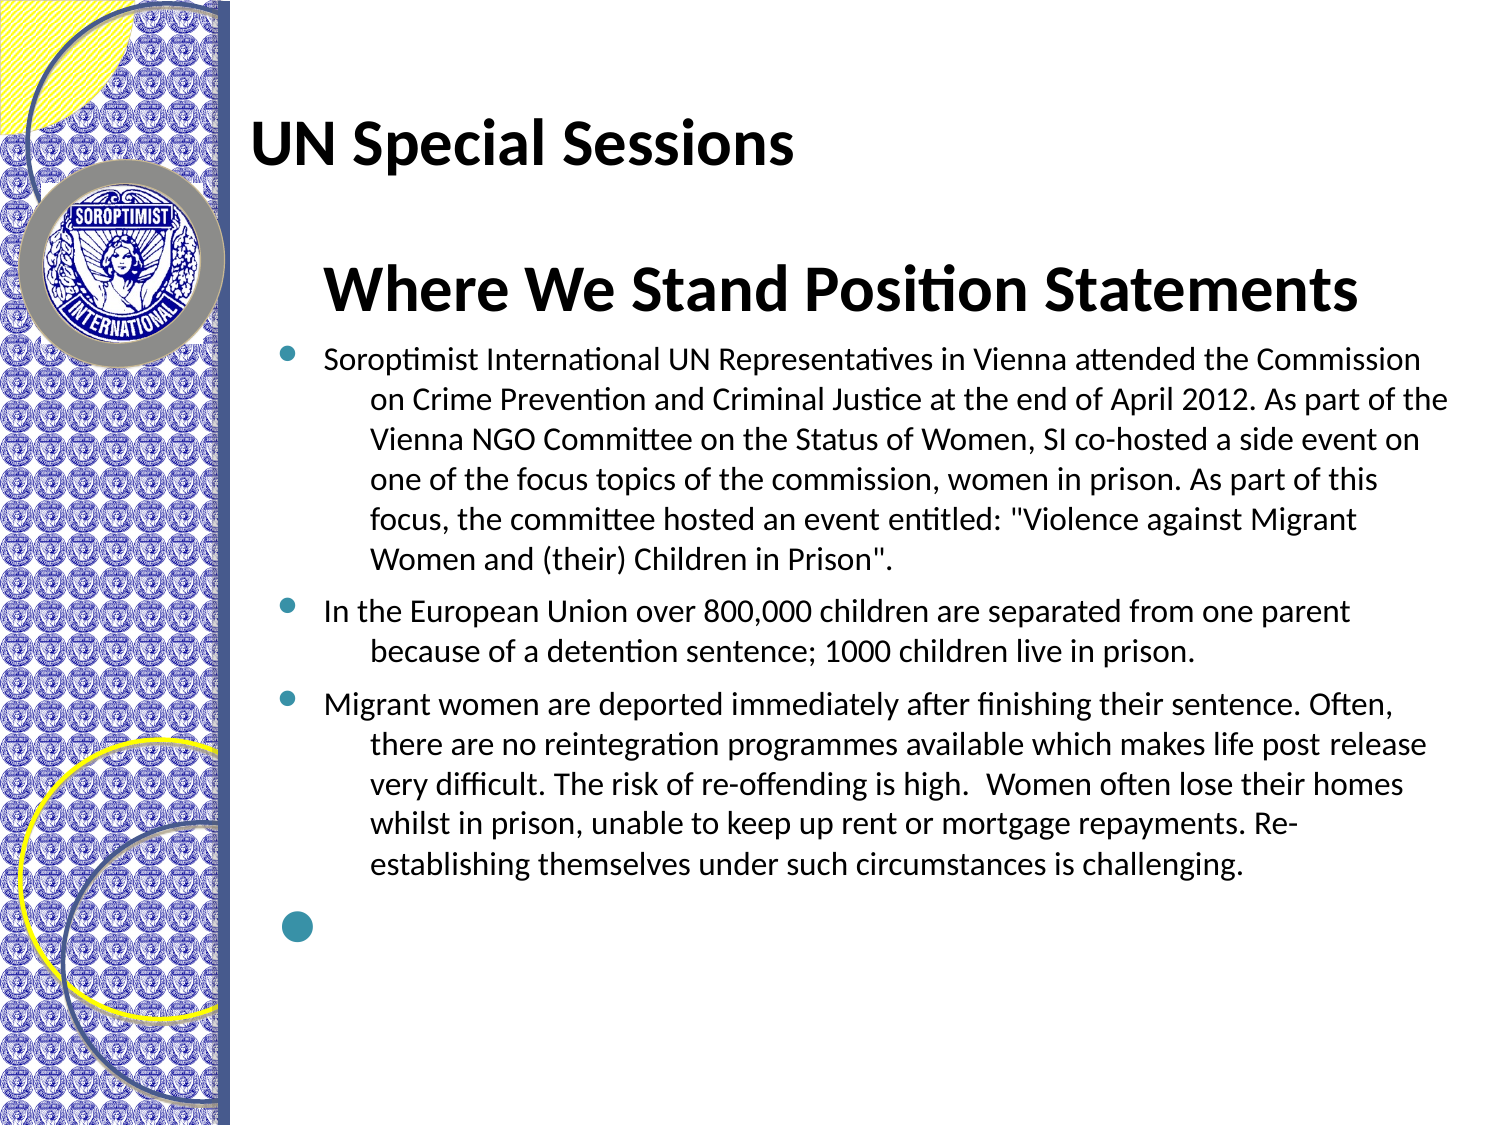

# UN Special Sessions
Where We Stand Position Statements
Soroptimist International UN Representatives in Vienna attended the Commission on Crime Prevention and Criminal Justice at the end of April 2012. As part of the Vienna NGO Committee on the Status of Women, SI co-hosted a side event on one of the focus topics of the commission, women in prison. As part of this focus, the committee hosted an event entitled: "Violence against Migrant Women and (their) Children in Prison".
In the European Union over 800,000 children are separated from one parent because of a detention sentence; 1000 children live in prison.
Migrant women are deported immediately after finishing their sentence. Often, there are no reintegration programmes available which makes life post release very difficult. The risk of re-offending is high.  Women often lose their homes whilst in prison, unable to keep up rent or mortgage repayments. Re-establishing themselves under such circumstances is challenging.